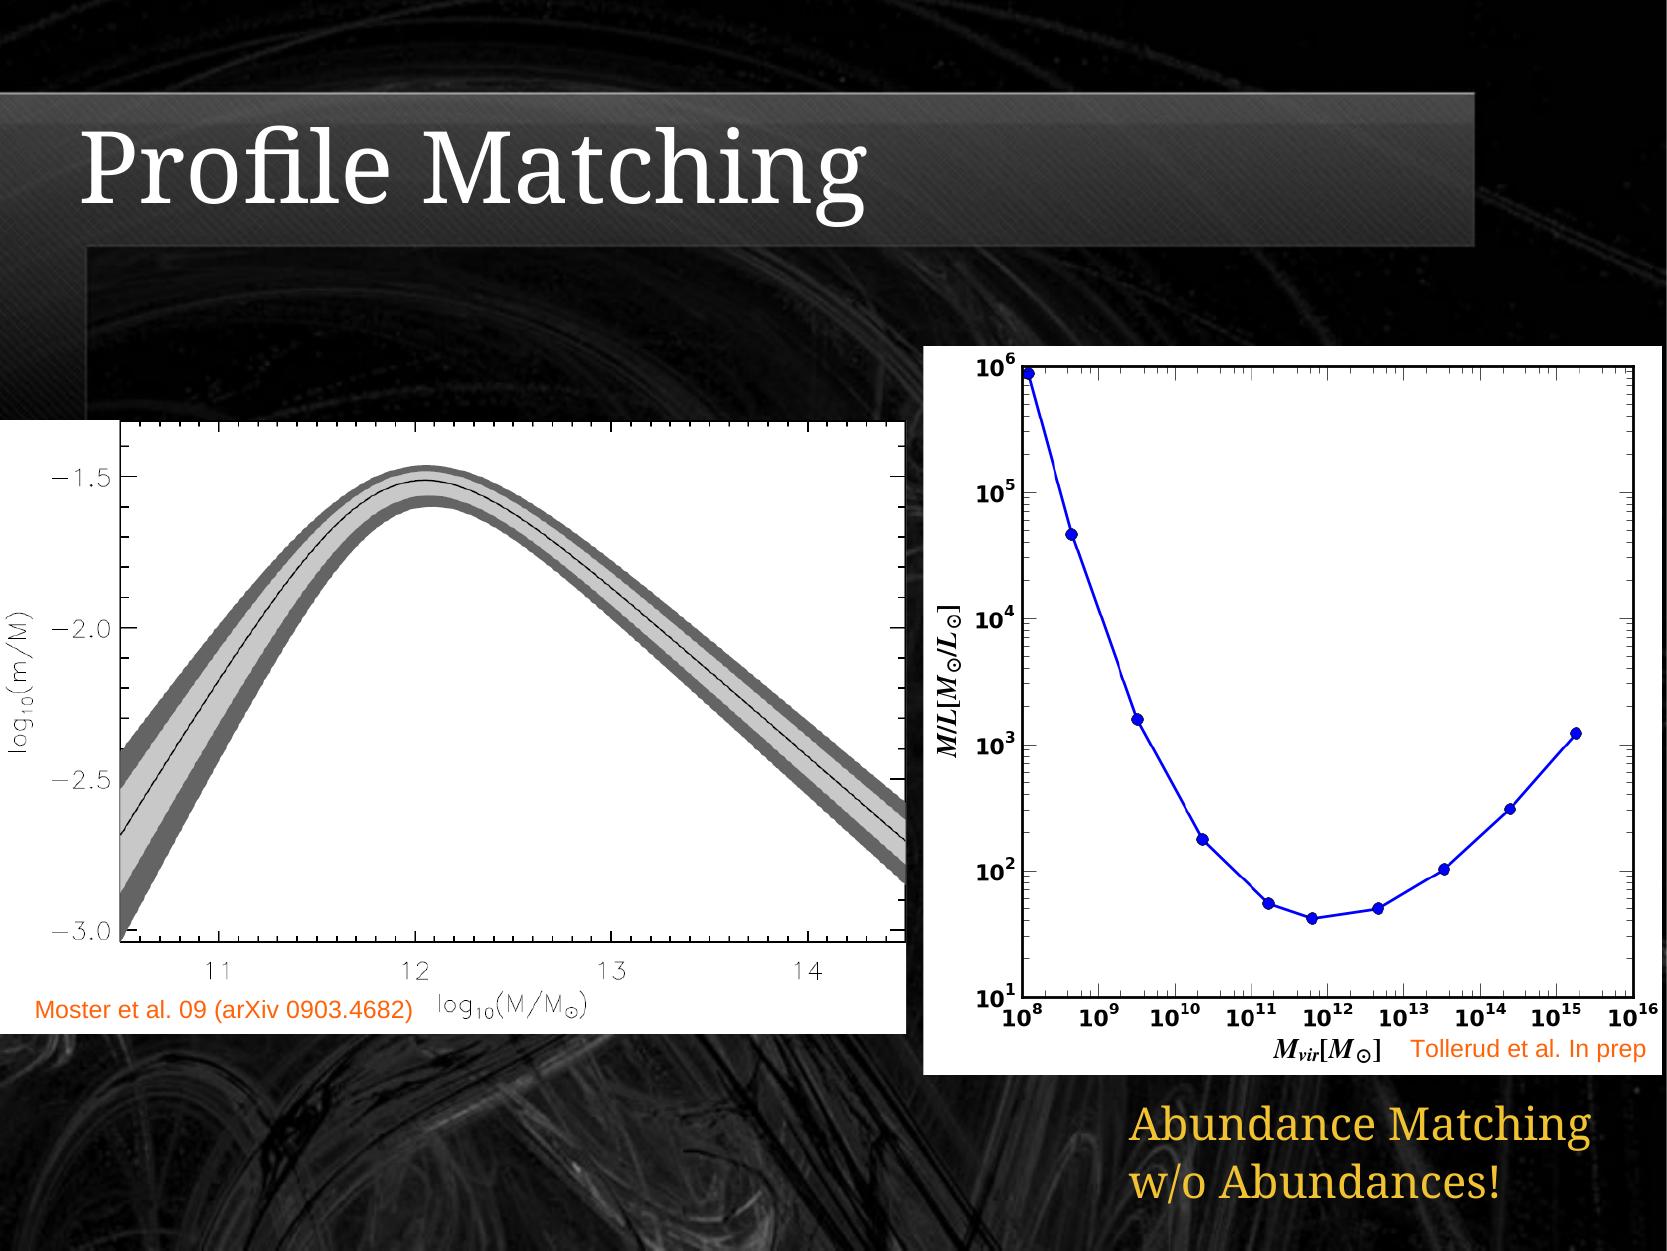

# Profile Matching
Moster et al. 09 (arXiv 0903.4682)
Tollerud et al. In prep
Abundance Matching w/o Abundances!